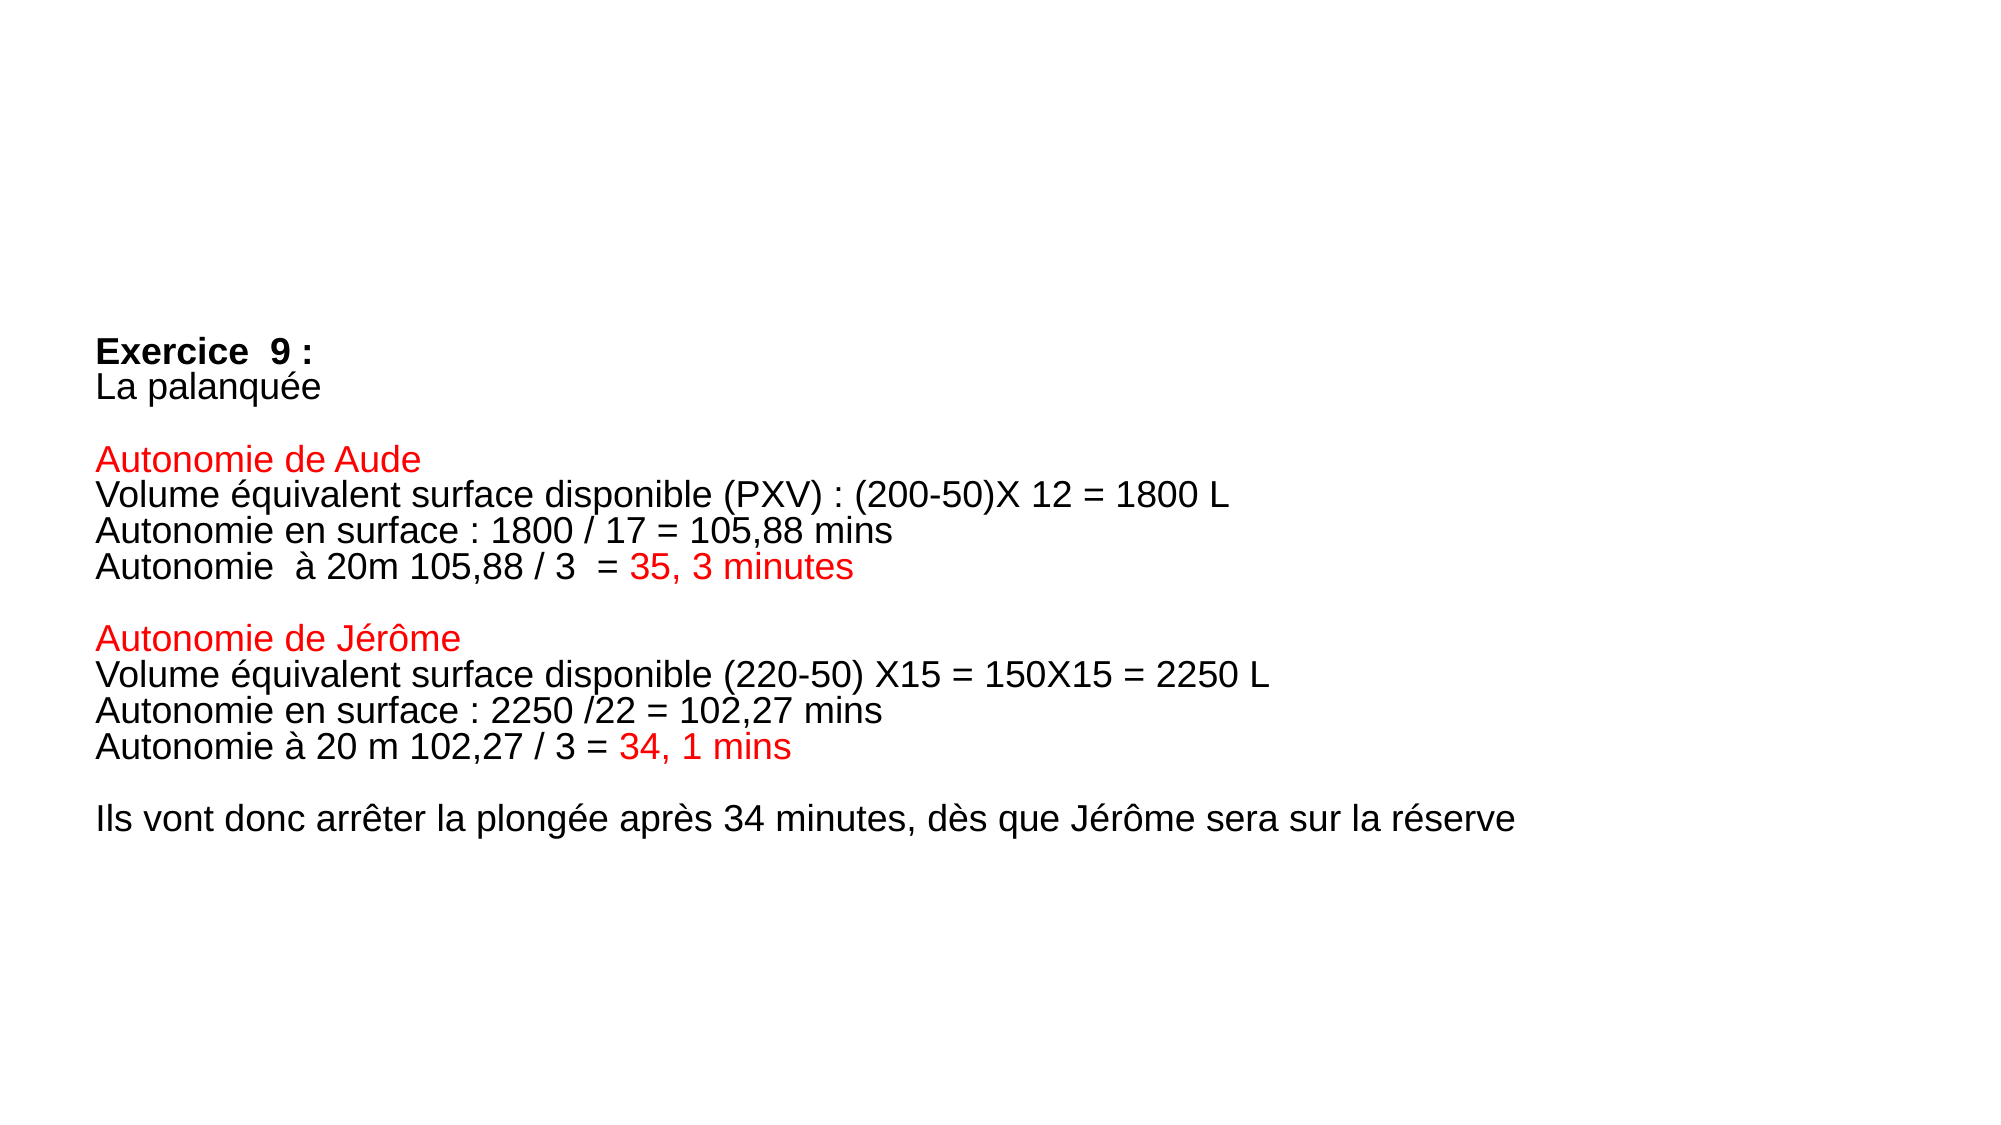

Exercice 9 :
La palanquée
Autonomie de Aude
Volume équivalent surface disponible (PXV) : (200-50)X 12 = 1800 L
Autonomie en surface : 1800 / 17 = 105,88 mins
Autonomie à 20m 105,88 / 3 = 35, 3 minutes
Autonomie de Jérôme
Volume équivalent surface disponible (220-50) X15 = 150X15 = 2250 L
Autonomie en surface : 2250 /22 = 102,27 mins
Autonomie à 20 m 102,27 / 3 = 34, 1 mins
Ils vont donc arrêter la plongée après 34 minutes, dès que Jérôme sera sur la réserve